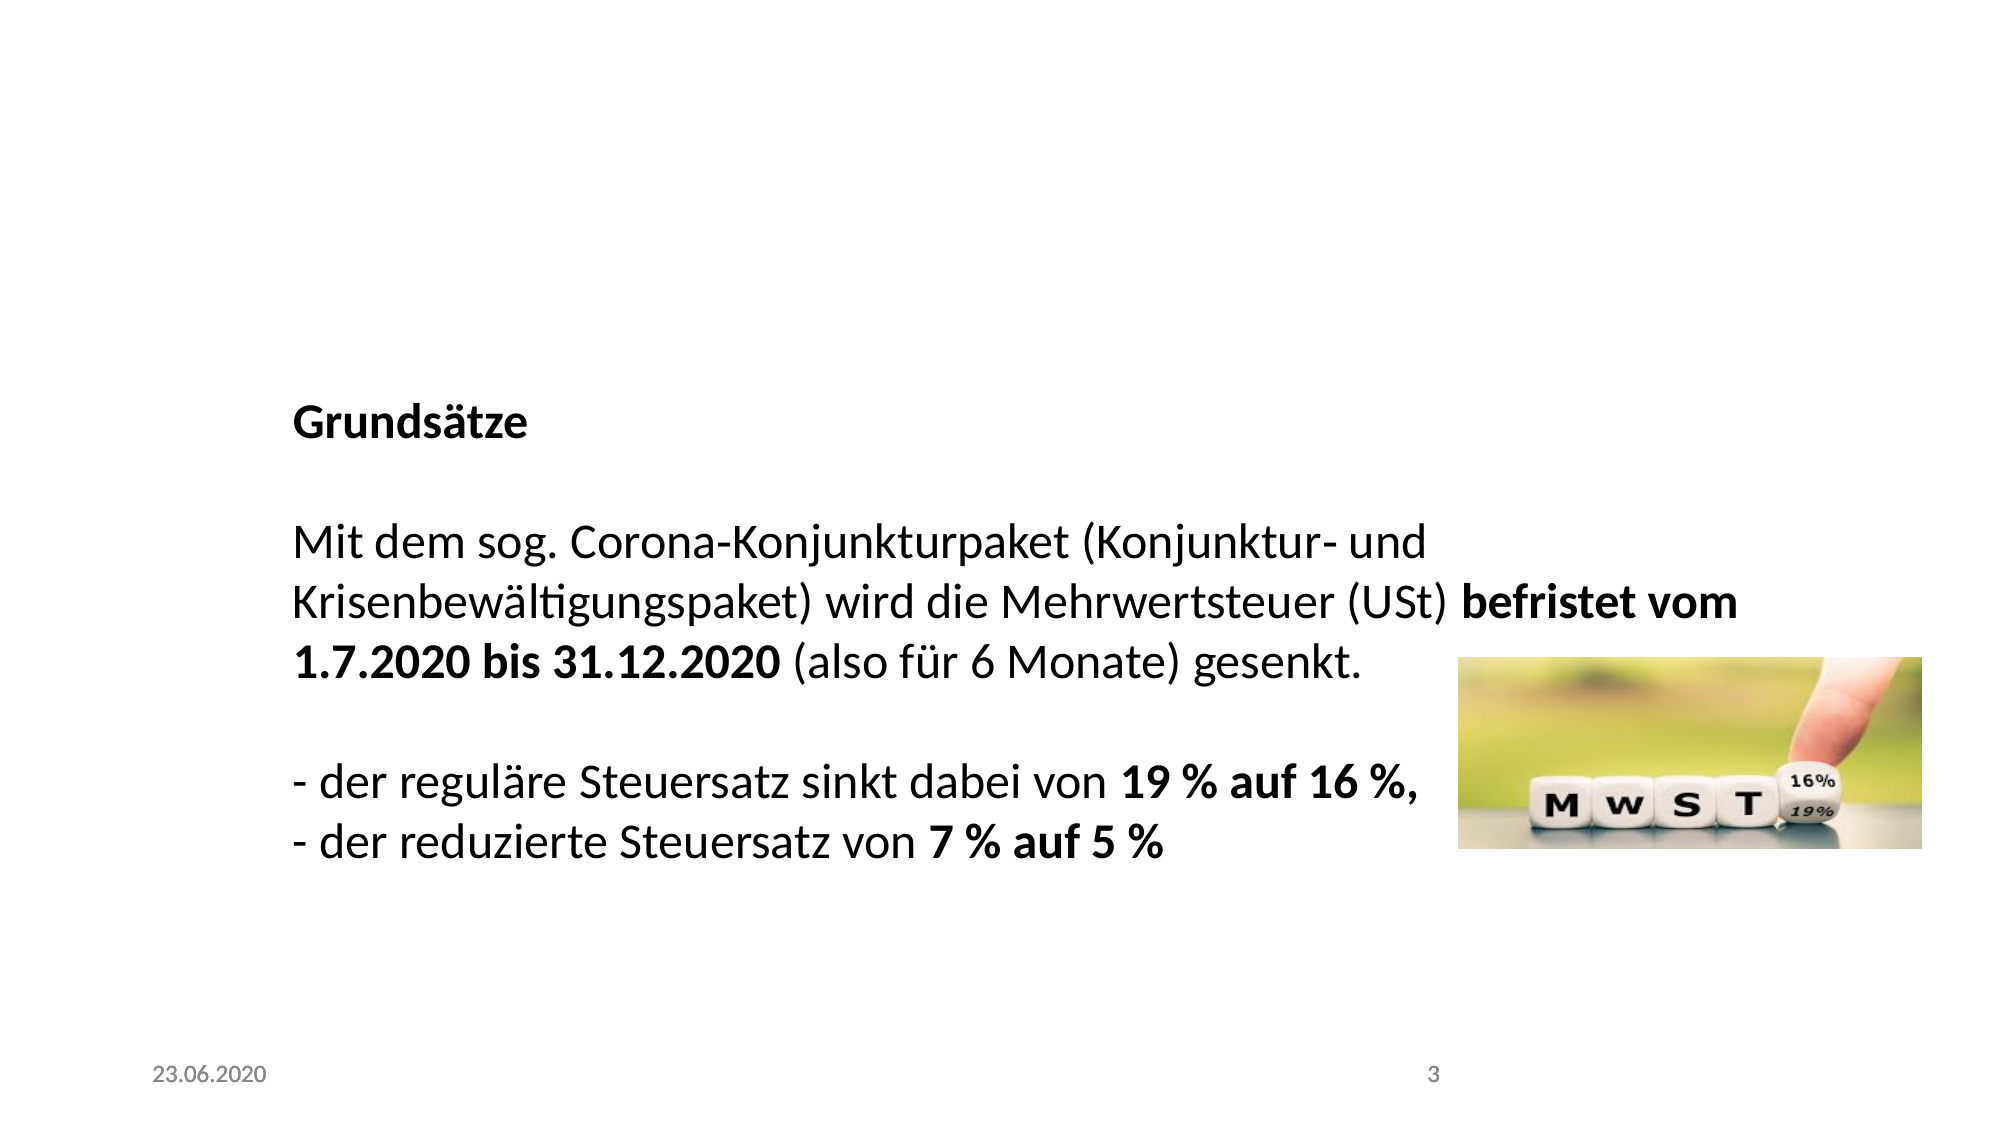

Grundsätze
Mit dem sog. Corona‐Konjunkturpaket (Konjunktur‐ und
Krisenbewältigungspaket) wird die Mehrwertsteuer (USt) befristet vom
1.7.2020 bis 31.12.2020 (also für 6 Monate) gesenkt.
- der reguläre Steuersatz sinkt dabei von 19 % auf 16 %,
- der reduzierte Steuersatz von 7 % auf 5 %
23.06.2020
23.06.2020
23.06.2020